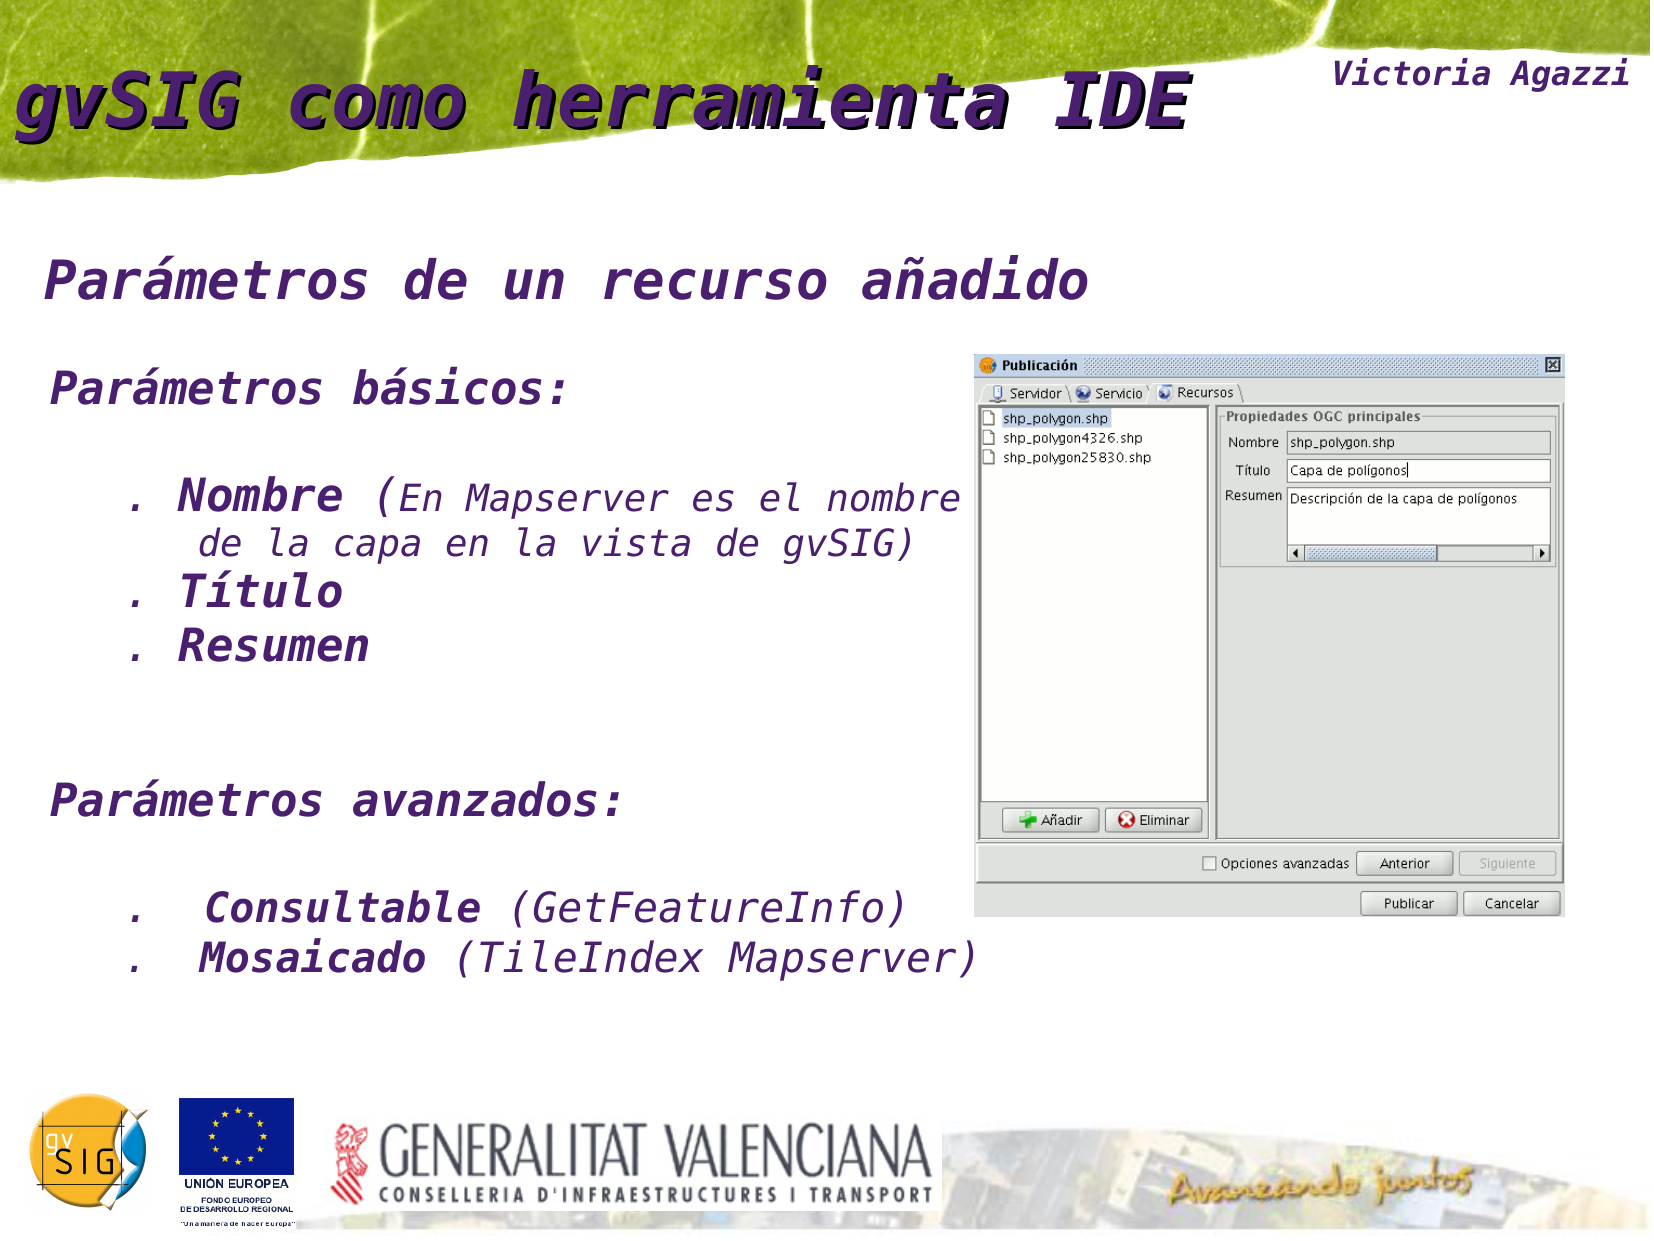

gvSIG como herramienta IDE
Victoria Agazzi
Parámetros de un recurso añadido
Parámetros básicos:
	. Nombre (En Mapserver es el nombre 		de la capa en la vista de gvSIG)
	. Título
	. Resumen
Parámetros avanzados:
	. Consultable (GetFeatureInfo)
	. Mosaicado (TileIndex Mapserver)